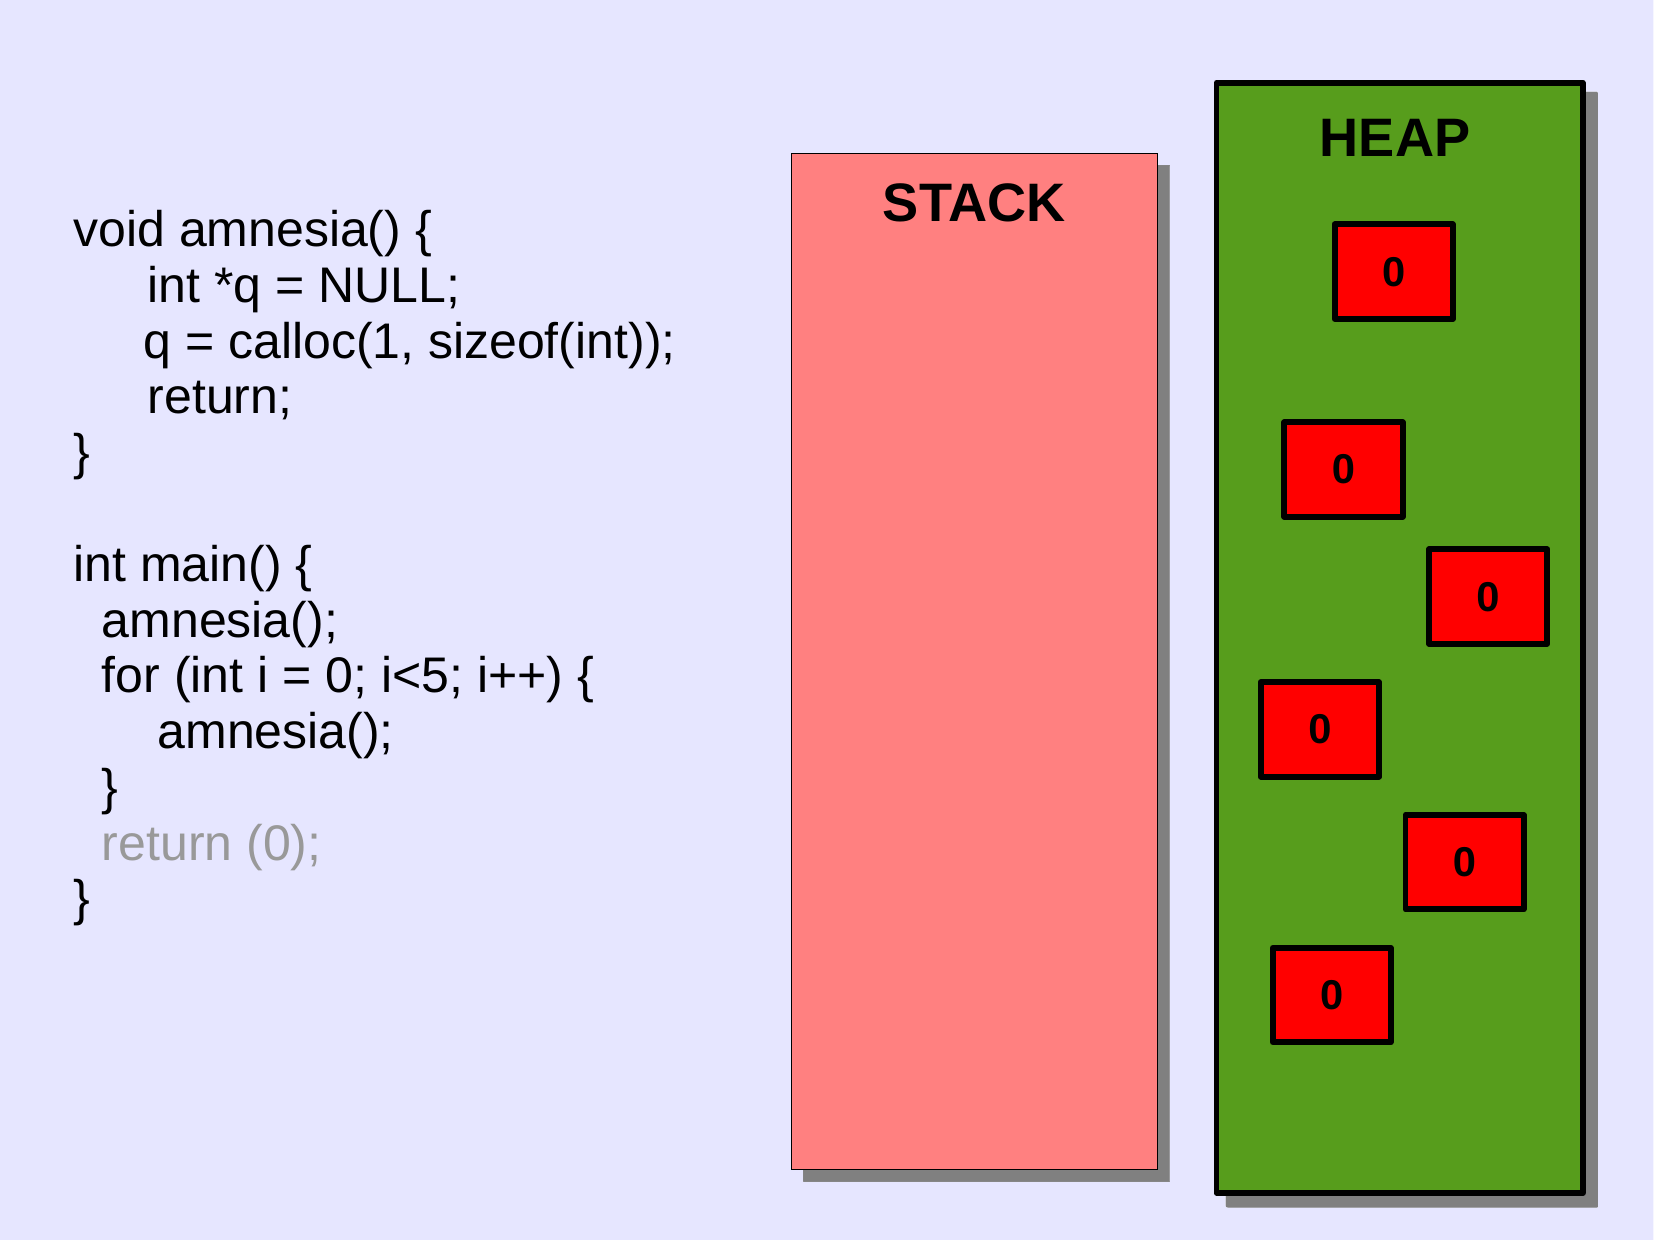

void amnesia() {
 	int *q = NULL;
 q = calloc(1, sizeof(int));
	return;
}
int main() {
 amnesia();
 for (int i = 0; i<5; i++) {
 amnesia();
 }
 return (0);
}
HEAP
STACK
0
0
0
0
0
0